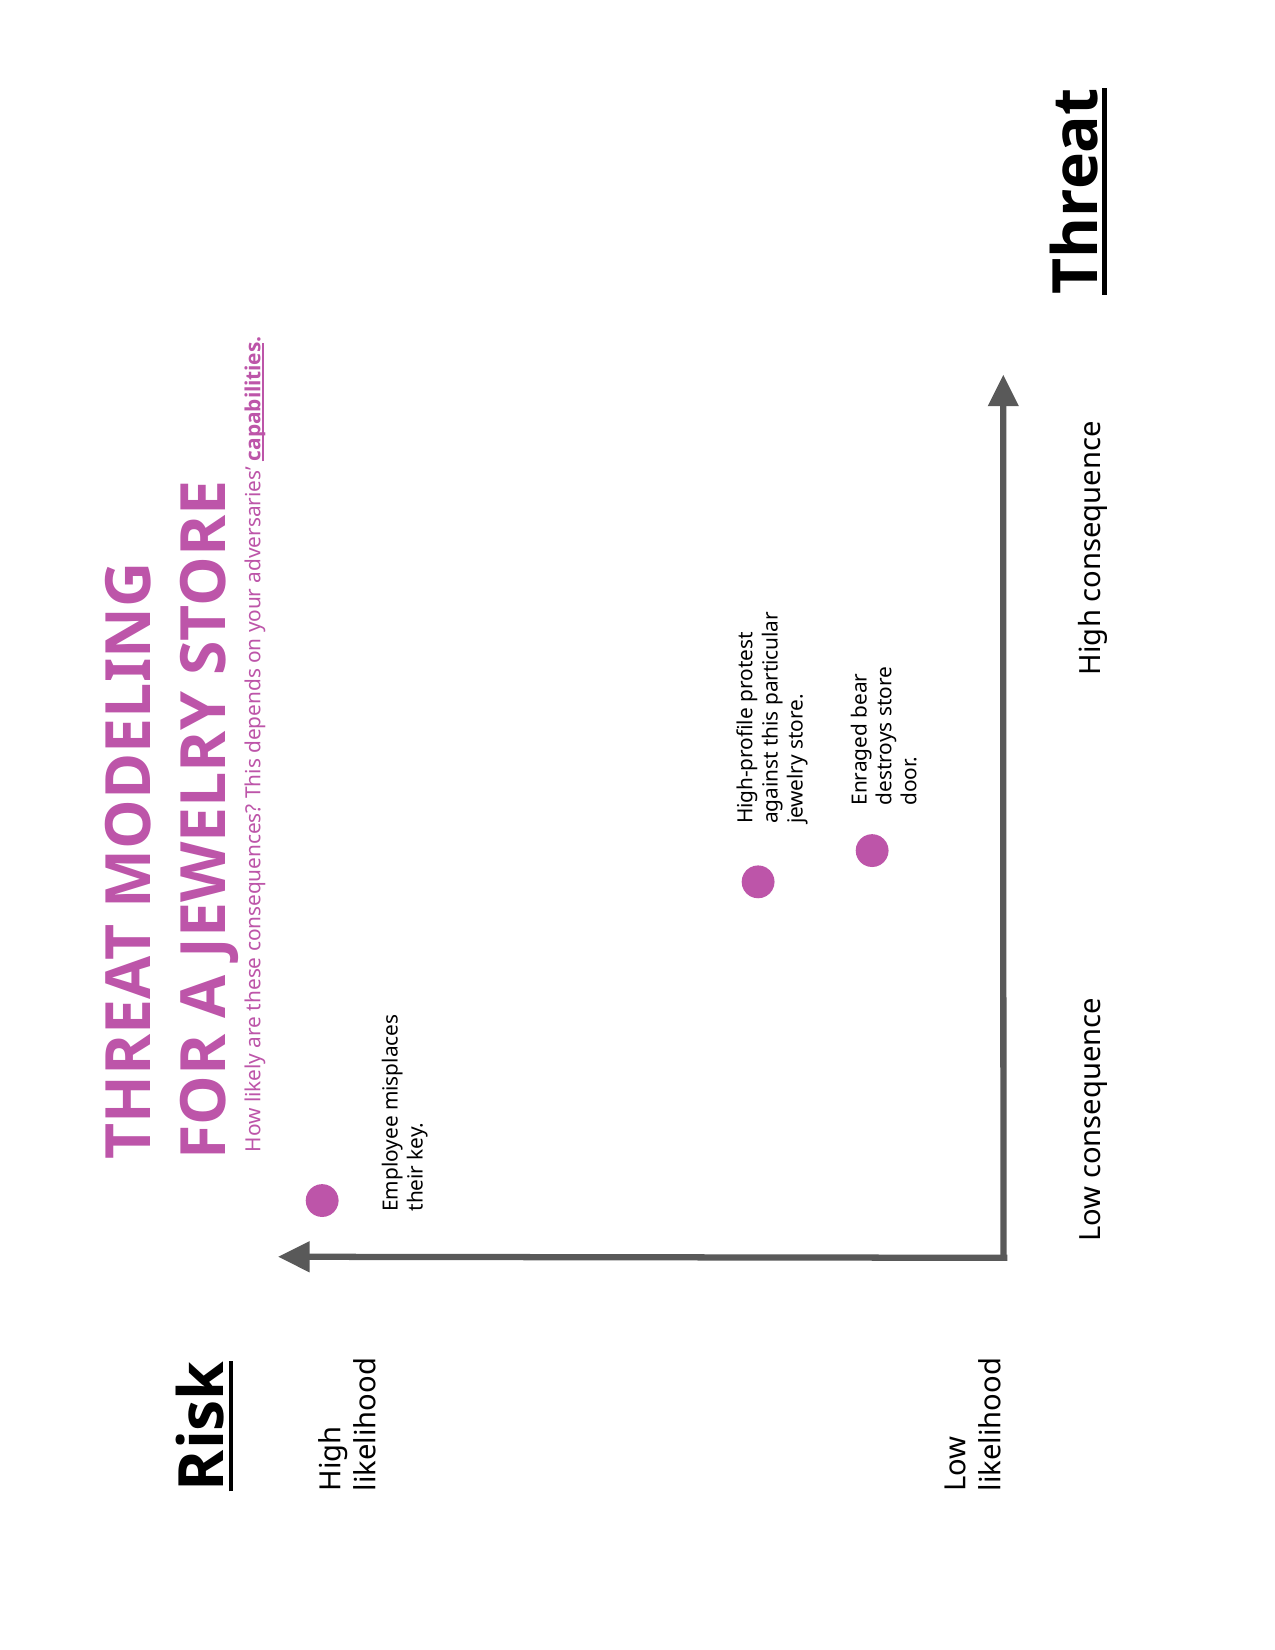

Threat
Low consequence High consequence
High-profile protest against this particular jewelry store.
Enraged bear destroys store door.
THREAT MODELING
FOR A JEWELRY STORE
 How likely are these consequences? This depends on your adversaries’ capabilities.
Employee misplaces their key.
Risk
High likelihood
Low likelihood
Low likelihood
Mild consequence Very bad consequence